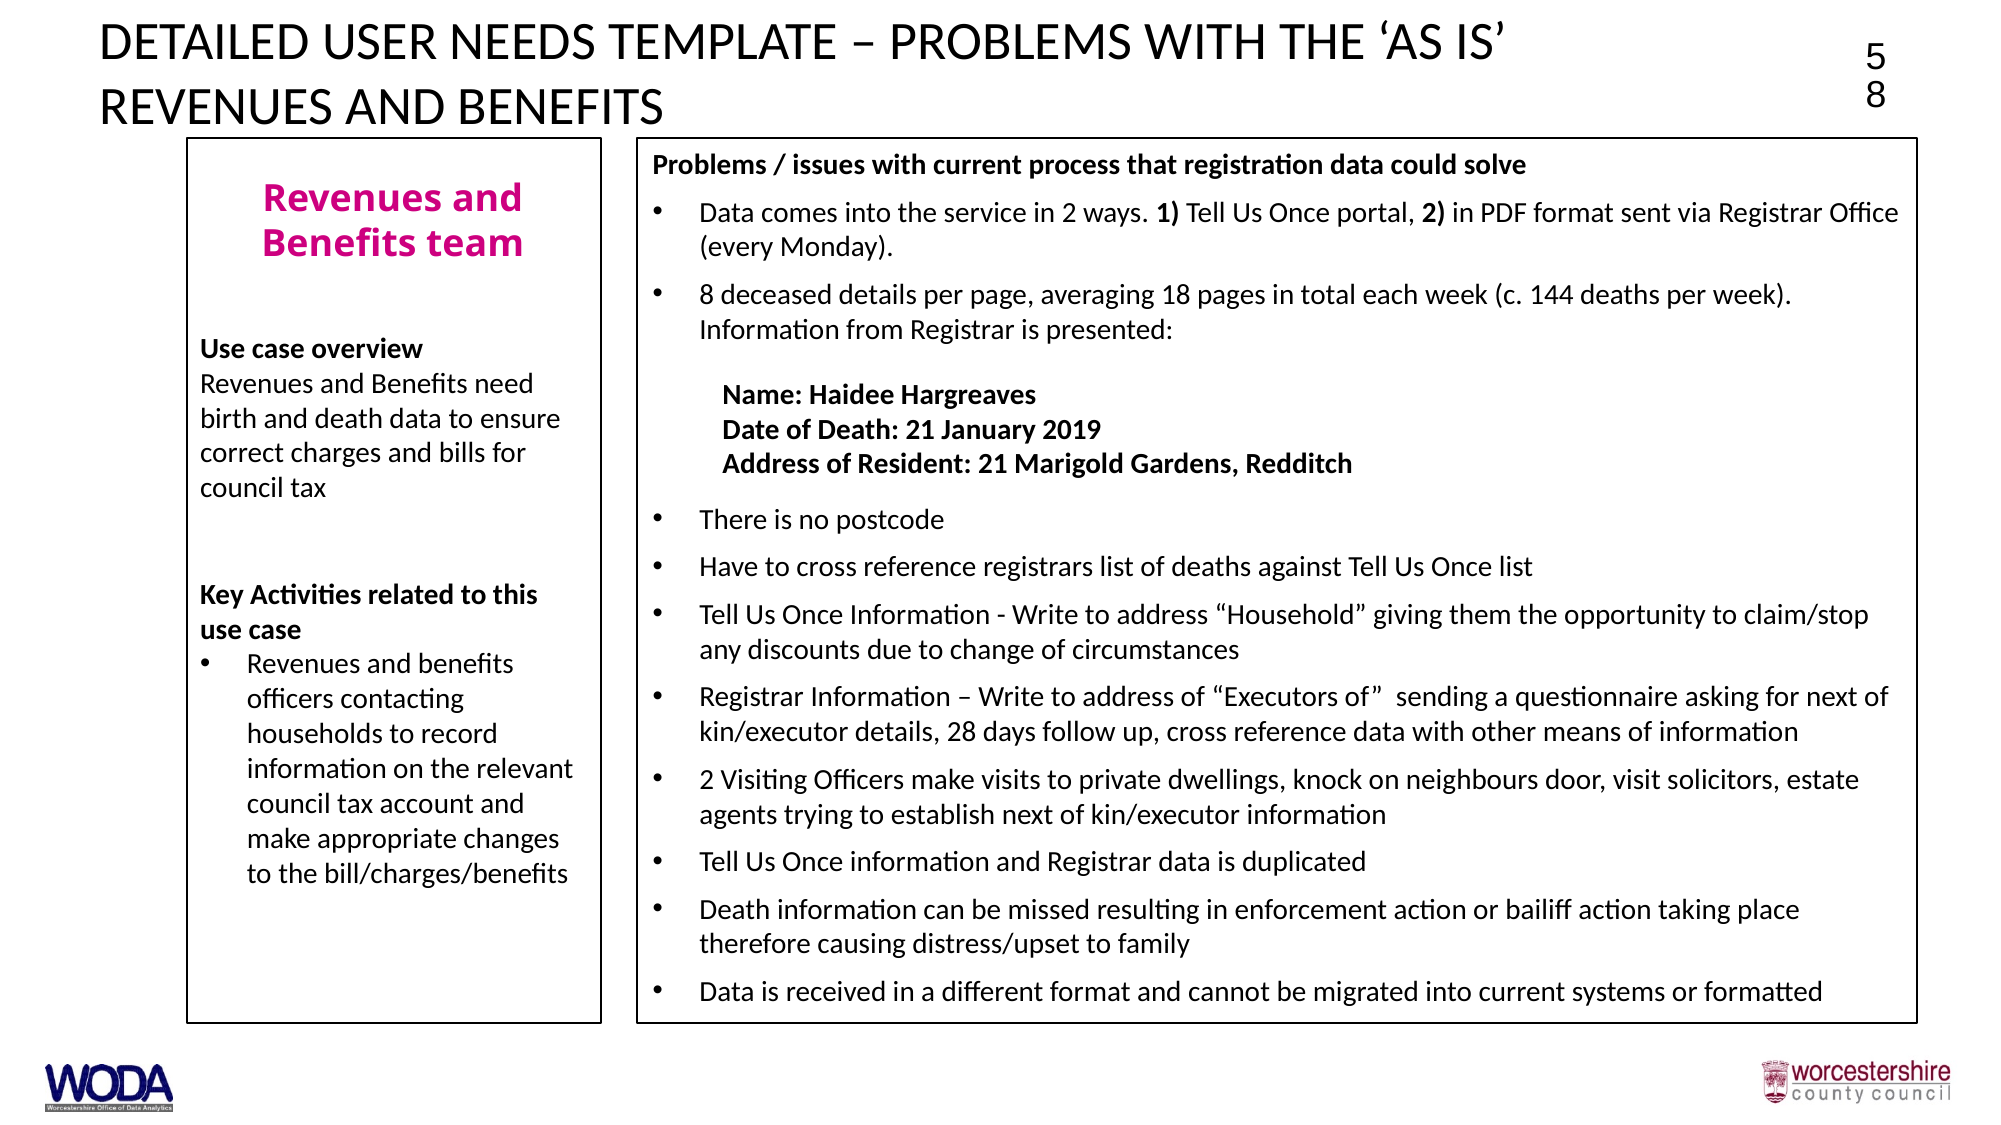

# DETAILED USER NEEDS TEMPLATE – PROBLEMS WITH THE ‘AS IS’ REVENUES AND BENEFITS
Use case overview
Revenues and Benefits need birth and death data to ensure correct charges and bills for council tax
Key Activities related to this use case
Revenues and benefits officers contacting households to record information on the relevant council tax account and make appropriate changes to the bill/charges/benefits
Problems / issues with current process that registration data could solve
Data comes into the service in 2 ways. 1) Tell Us Once portal, 2) in PDF format sent via Registrar Office (every Monday).
8 deceased details per page, averaging 18 pages in total each week (c. 144 deaths per week). Information from Registrar is presented:
There is no postcode
Have to cross reference registrars list of deaths against Tell Us Once list
Tell Us Once Information - Write to address “Household” giving them the opportunity to claim/stop any discounts due to change of circumstances
Registrar Information – Write to address of “Executors of” sending a questionnaire asking for next of kin/executor details, 28 days follow up, cross reference data with other means of information
2 Visiting Officers make visits to private dwellings, knock on neighbours door, visit solicitors, estate agents trying to establish next of kin/executor information
Tell Us Once information and Registrar data is duplicated
Death information can be missed resulting in enforcement action or bailiff action taking place therefore causing distress/upset to family
Data is received in a different format and cannot be migrated into current systems or formatted
Revenues and Benefits team
Name: Haidee Hargreaves
Date of Death: 21 January 2019
Address of Resident: 21 Marigold Gardens, Redditch